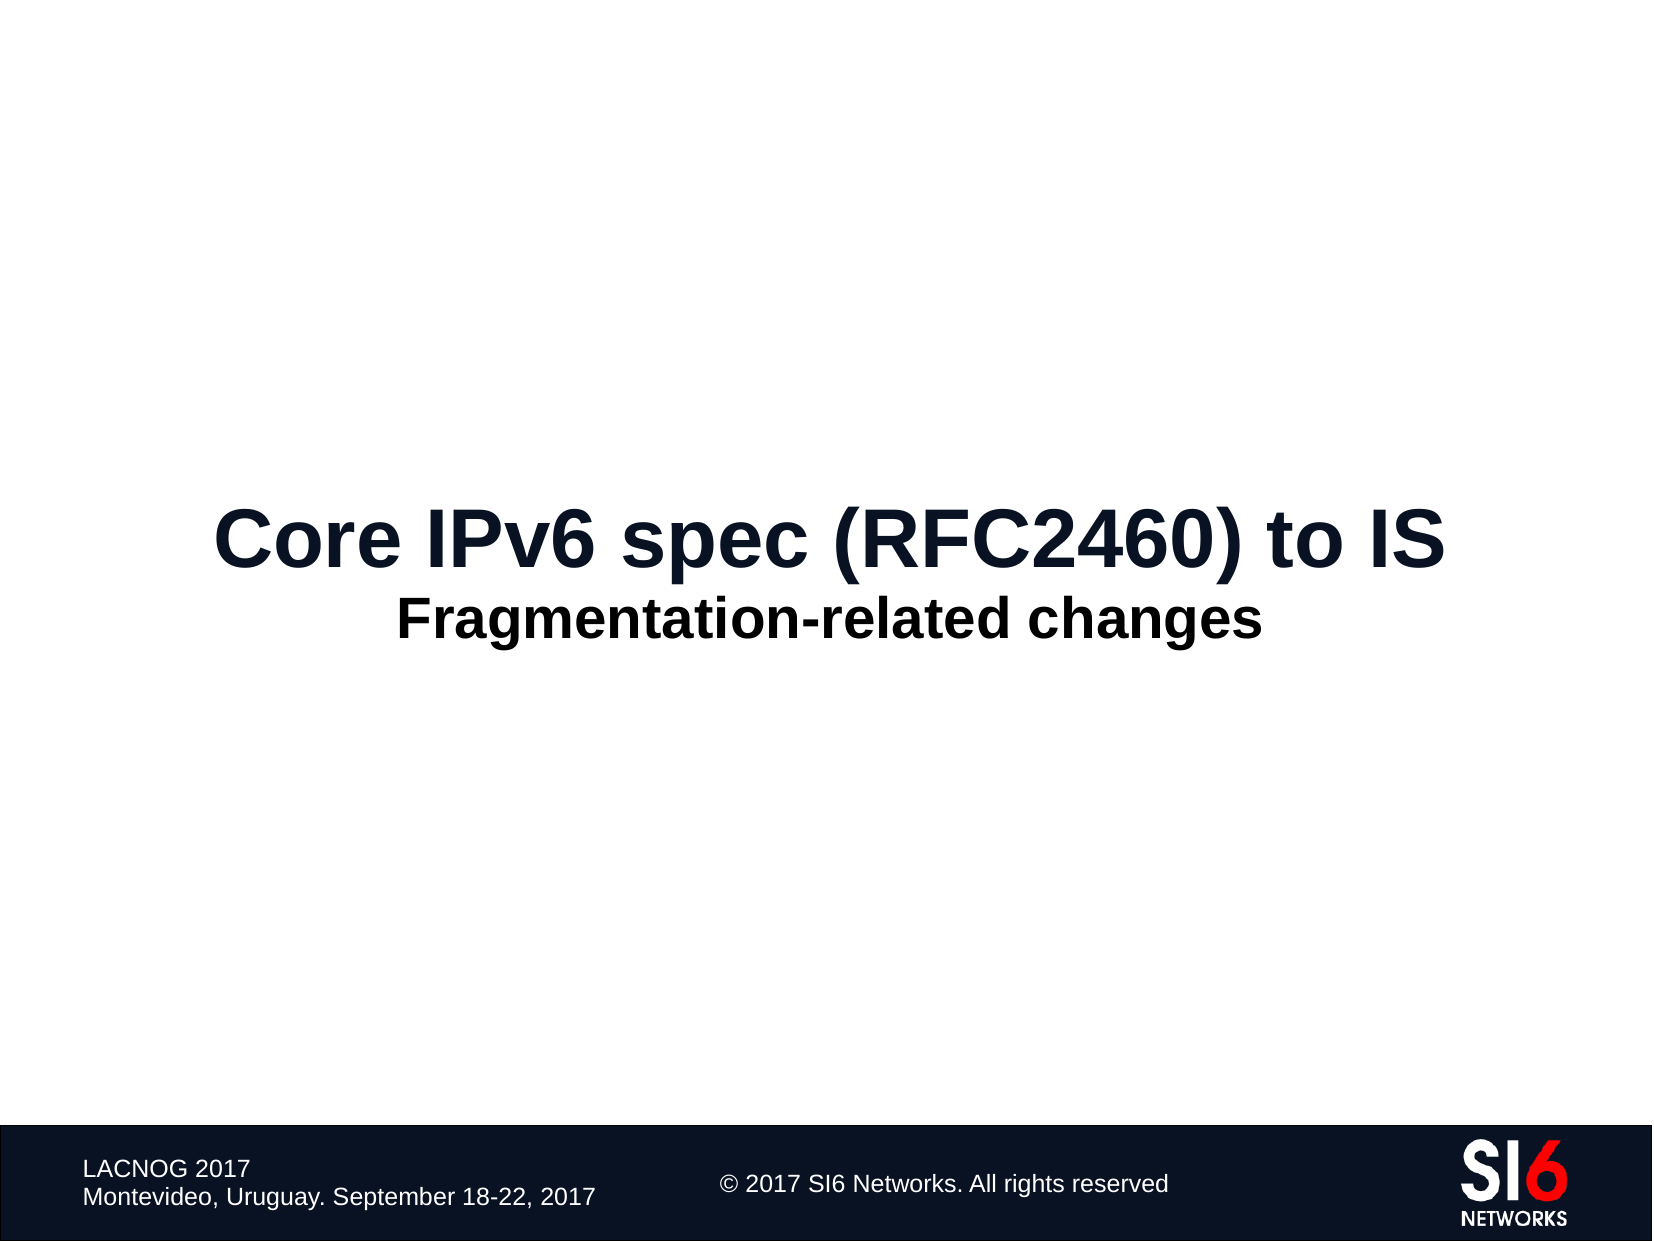

# Core IPv6 spec (RFC2460) to IS Fragmentation-related changes
17